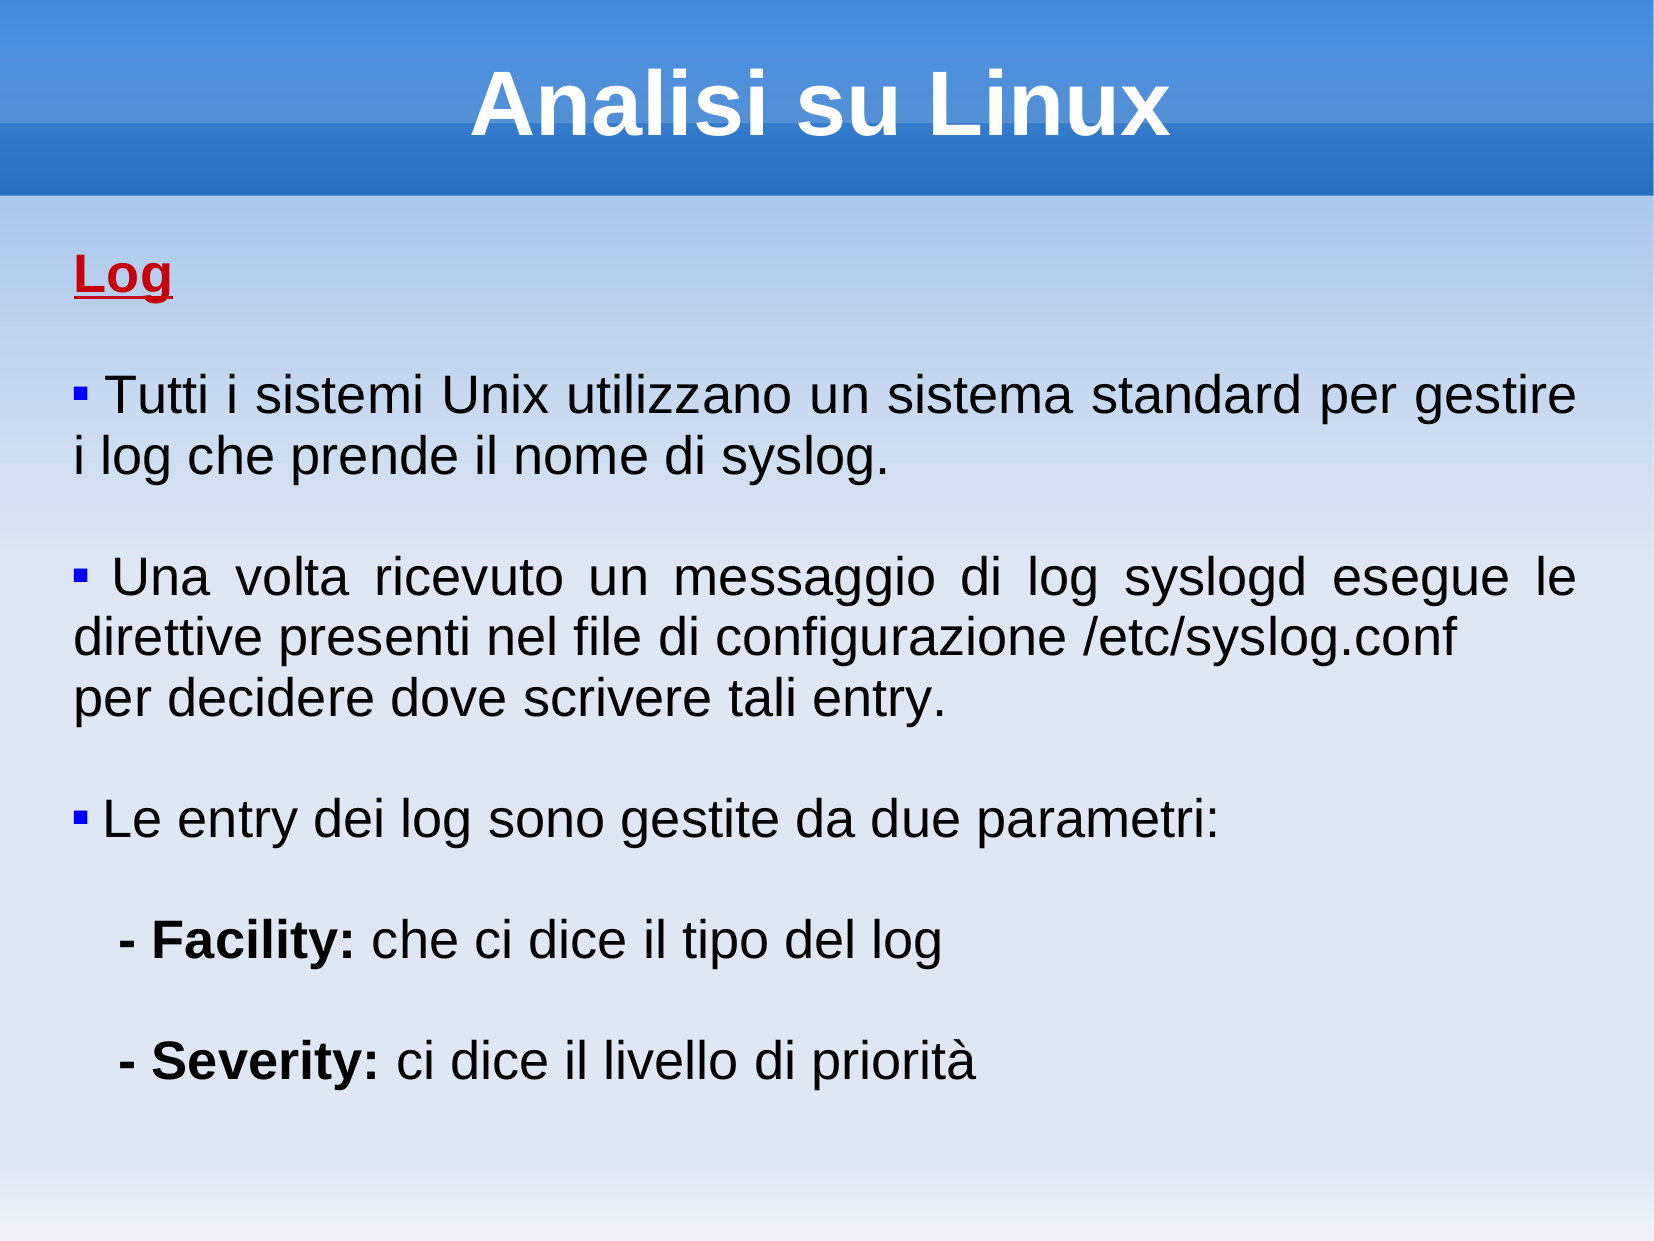

# Analisi su Linux
Log
 Tutti i sistemi Unix utilizzano un sistema standard per gestire i log che prende il nome di syslog.
 Una volta ricevuto un messaggio di log syslogd esegue le direttive presenti nel file di configurazione /etc/syslog.conf
per decidere dove scrivere tali entry.
 Le entry dei log sono gestite da due parametri:
 - Facility: che ci dice il tipo del log
 - Severity: ci dice il livello di priorità